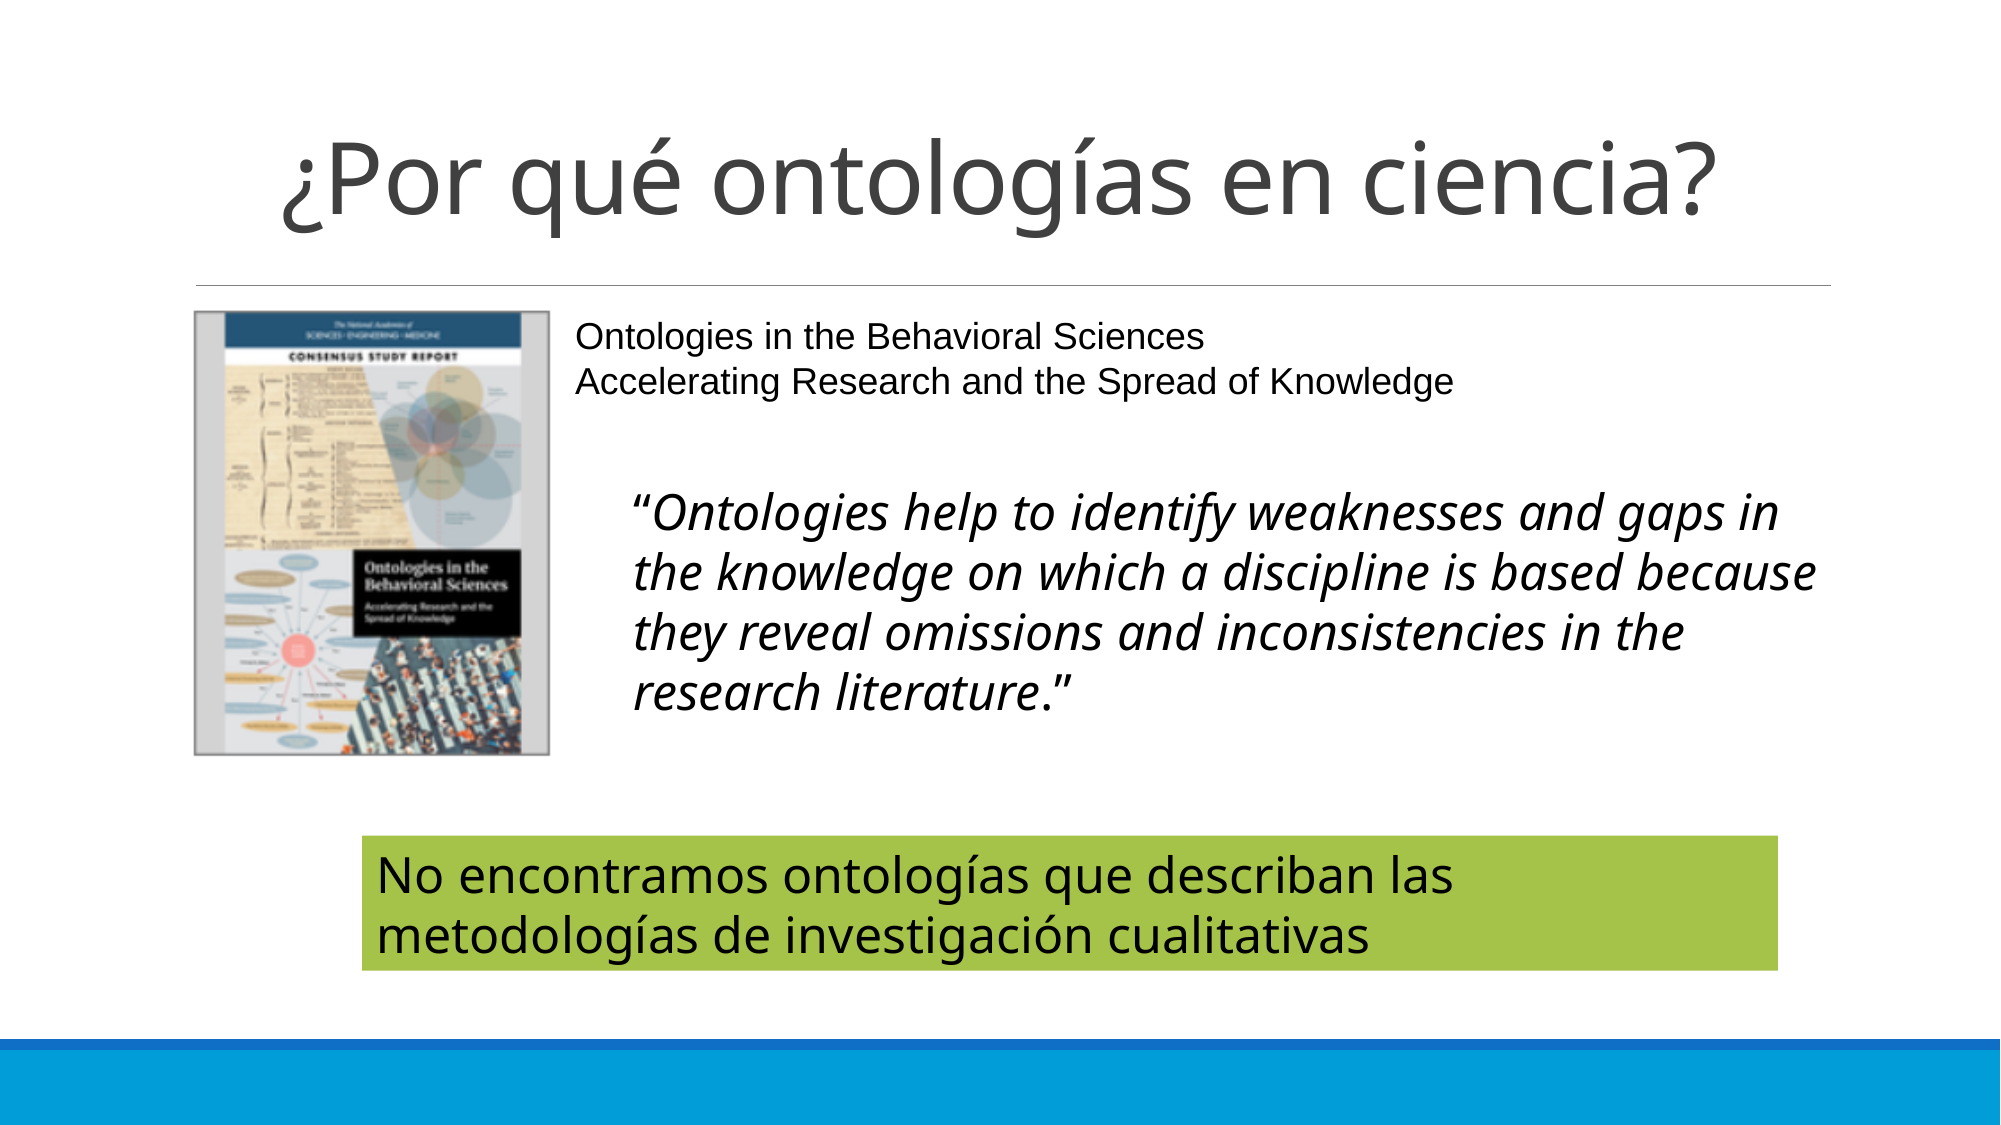

# ¿Por qué ontologías en ciencia?
Ontologies in the Behavioral Sciences
Accelerating Research and the Spread of Knowledge
“Ontologies help to identify weaknesses and gaps in the knowledge on which a discipline is based because they reveal omissions and inconsistencies in the research literature.”
No encontramos ontologías que describan las metodologías de investigación cualitativas